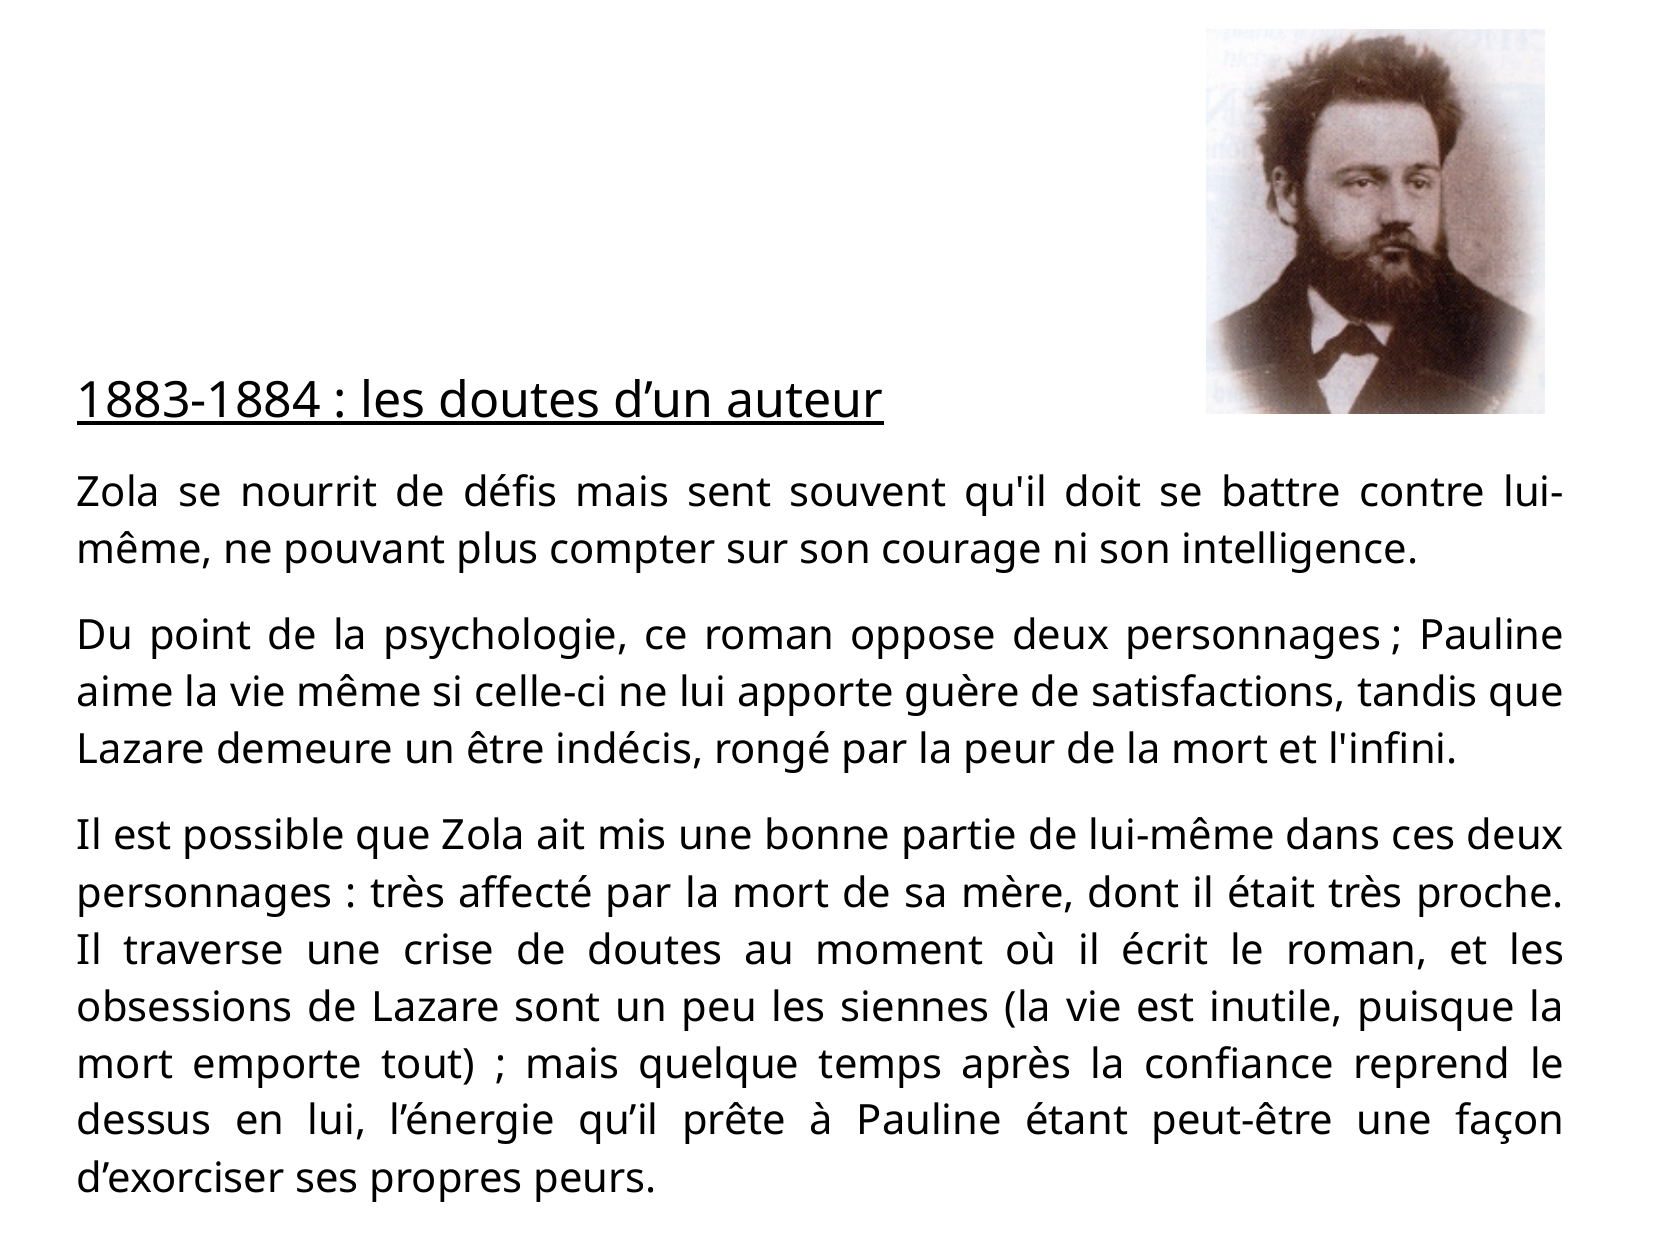

# 1883-1884 : les doutes d’un auteur
Zola se nourrit de défis mais sent souvent qu'il doit se battre contre lui-même, ne pouvant plus compter sur son courage ni son intelligence.
Du point de la psychologie, ce roman oppose deux personnages ; Pauline aime la vie même si celle-ci ne lui apporte guère de satisfactions, tandis que Lazare demeure un être indécis, rongé par la peur de la mort et l'infini.
Il est possible que Zola ait mis une bonne partie de lui-même dans ces deux personnages : très affecté par la mort de sa mère, dont il était très proche. Il traverse une crise de doutes au moment où il écrit le roman, et les obsessions de Lazare sont un peu les siennes (la vie est inutile, puisque la mort emporte tout) ; mais quelque temps après la confiance reprend le dessus en lui, l’énergie qu’il prête à Pauline étant peut-être une façon d’exorciser ses propres peurs.
Illustration : portrait de Zola (1870 ; source illustration : wikipedia.org)